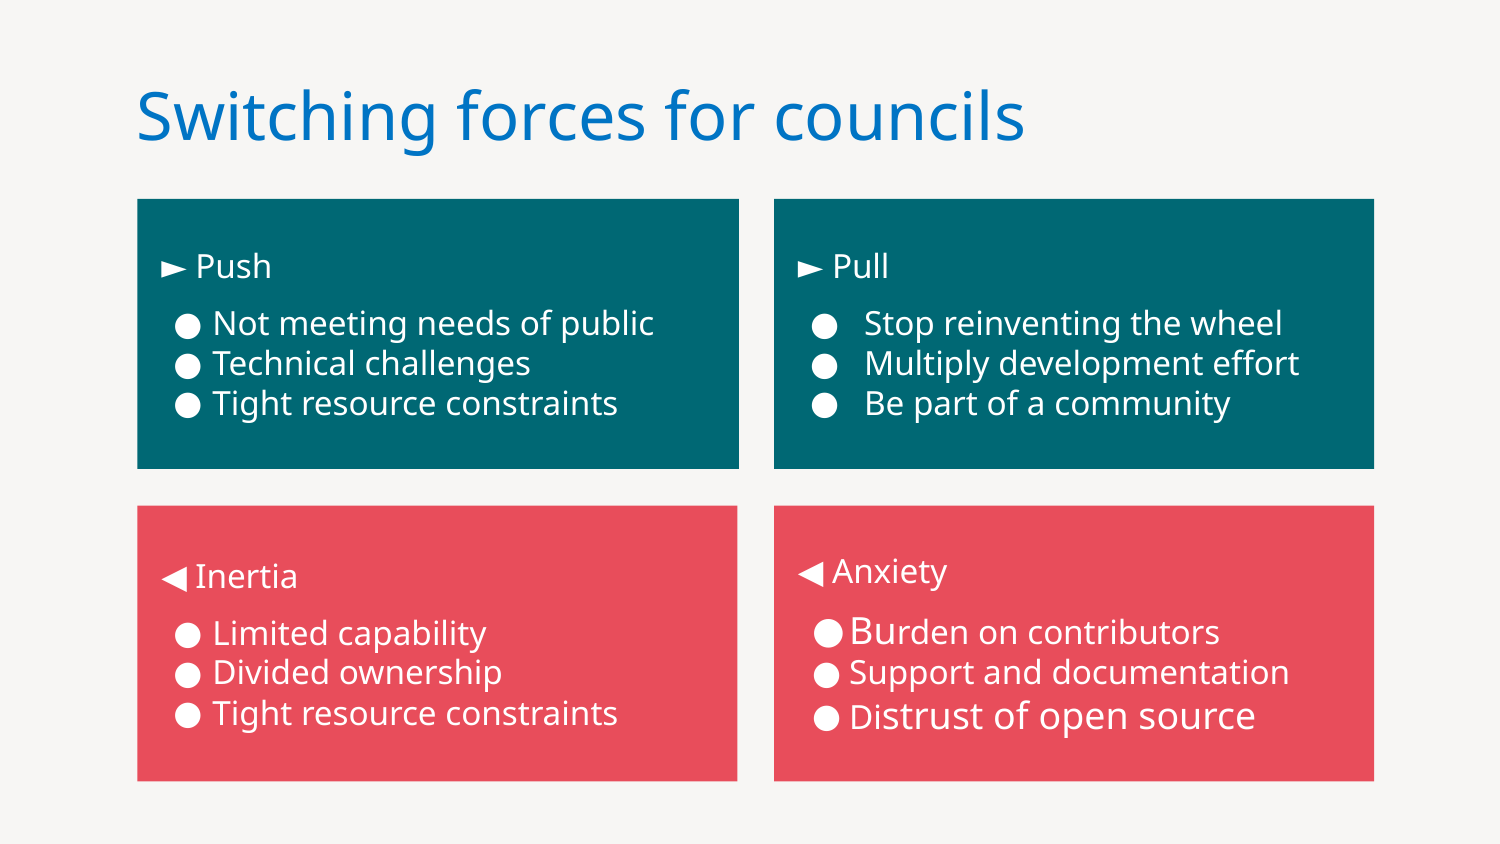

# Switching forces for councils
 ► Push
Not meeting needs of public
Technical challenges
Tight resource constraints
 ► Pull
Stop reinventing the wheel
Multiply development effort
Be part of a community
 ◀︎ Inertia
Limited capability
Divided ownership
Tight resource constraints
 ◀︎ Anxiety
Burden on contributors
Support and documentation
Distrust of open source